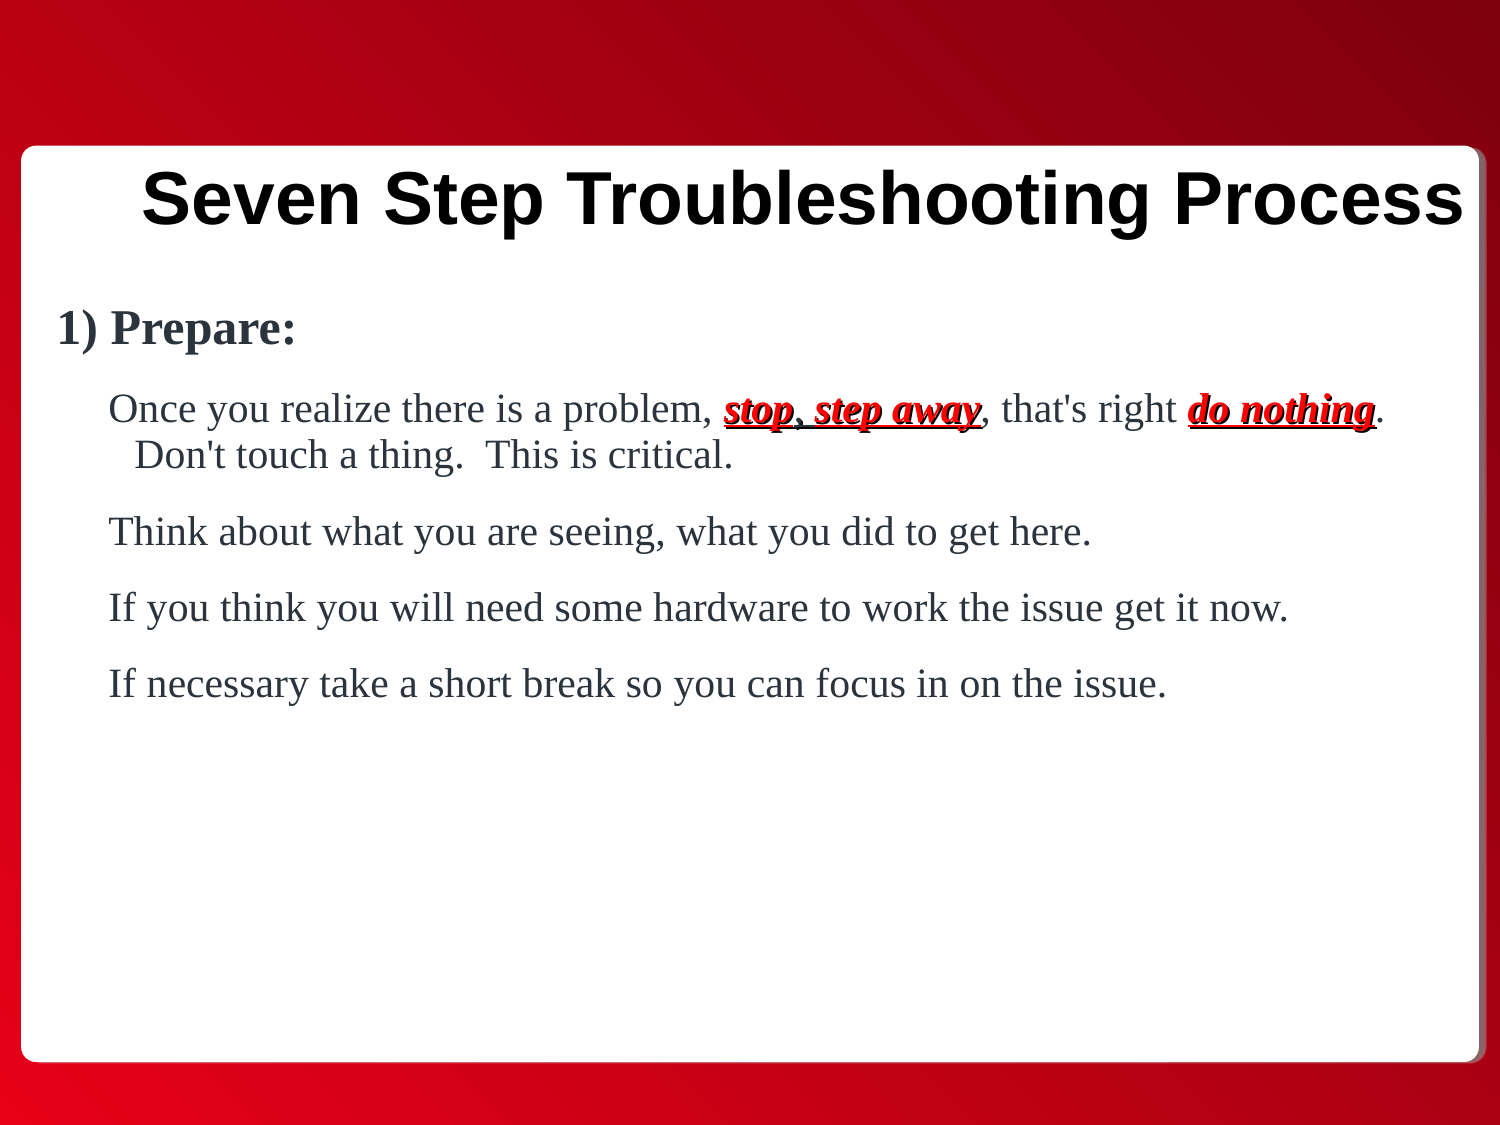

# Seven Step Troubleshooting Process
1) Prepare:
Once you realize there is a problem, stop, step away, that's right do nothing. Don't touch a thing. This is critical.
Think about what you are seeing, what you did to get here.
If you think you will need some hardware to work the issue get it now.
If necessary take a short break so you can focus in on the issue.